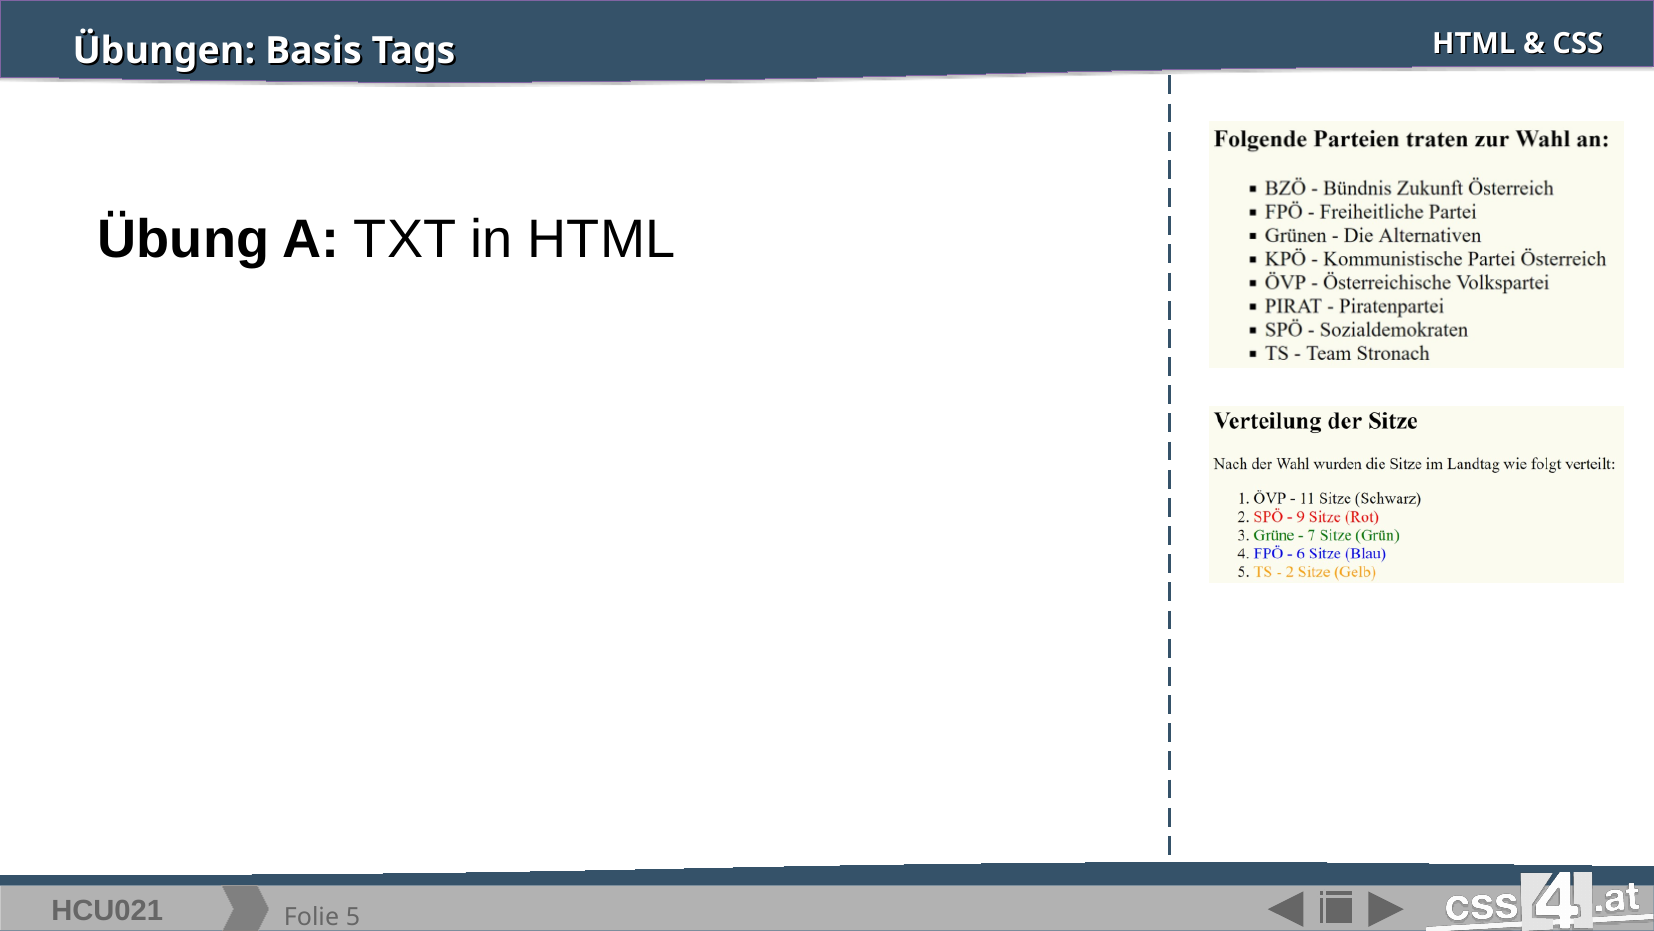

HTML & CSS
Übungen: Basis Tags
Übung A: TXT in HTML
HCU021
Folie